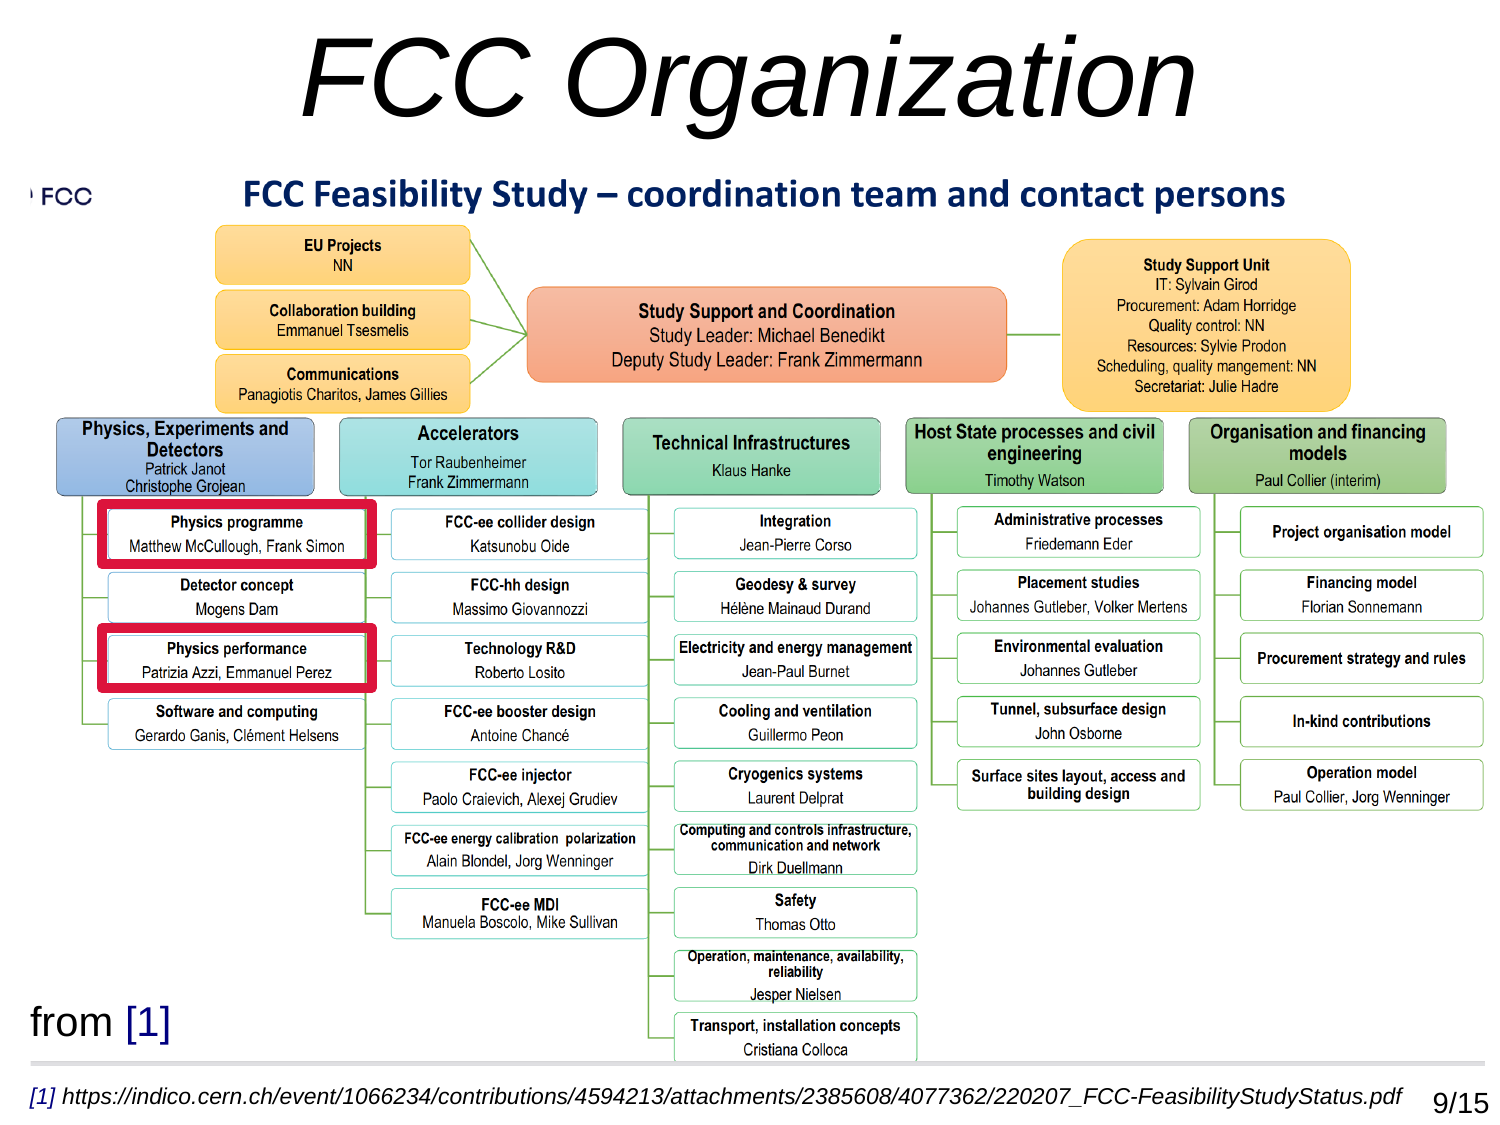

# FCC Organization
from [1]
 [1] https://indico.cern.ch/event/1066234/contributions/4594213/attachments/2385608/4077362/220207_FCC-FeasibilityStudyStatus.pdf